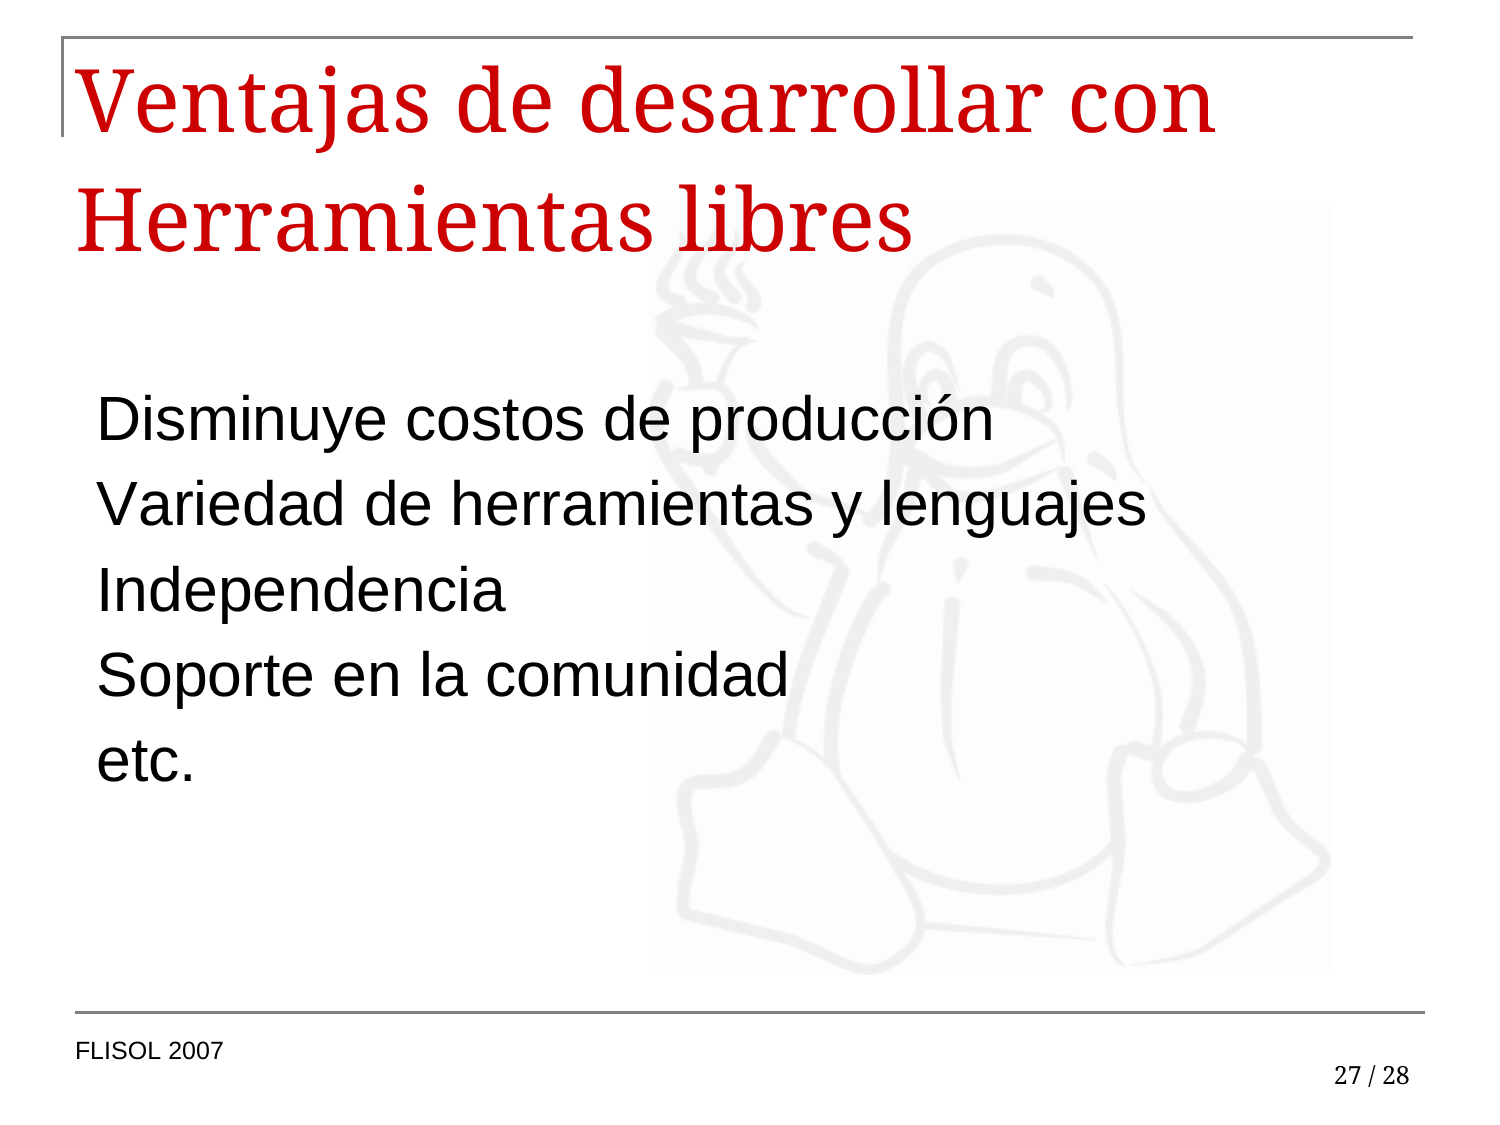

# Ventajas de desarrollar con Herramientas libres
Disminuye costos de producción
Variedad de herramientas y lenguajes
Independencia
Soporte en la comunidad
etc.
27
COMPETISOFT